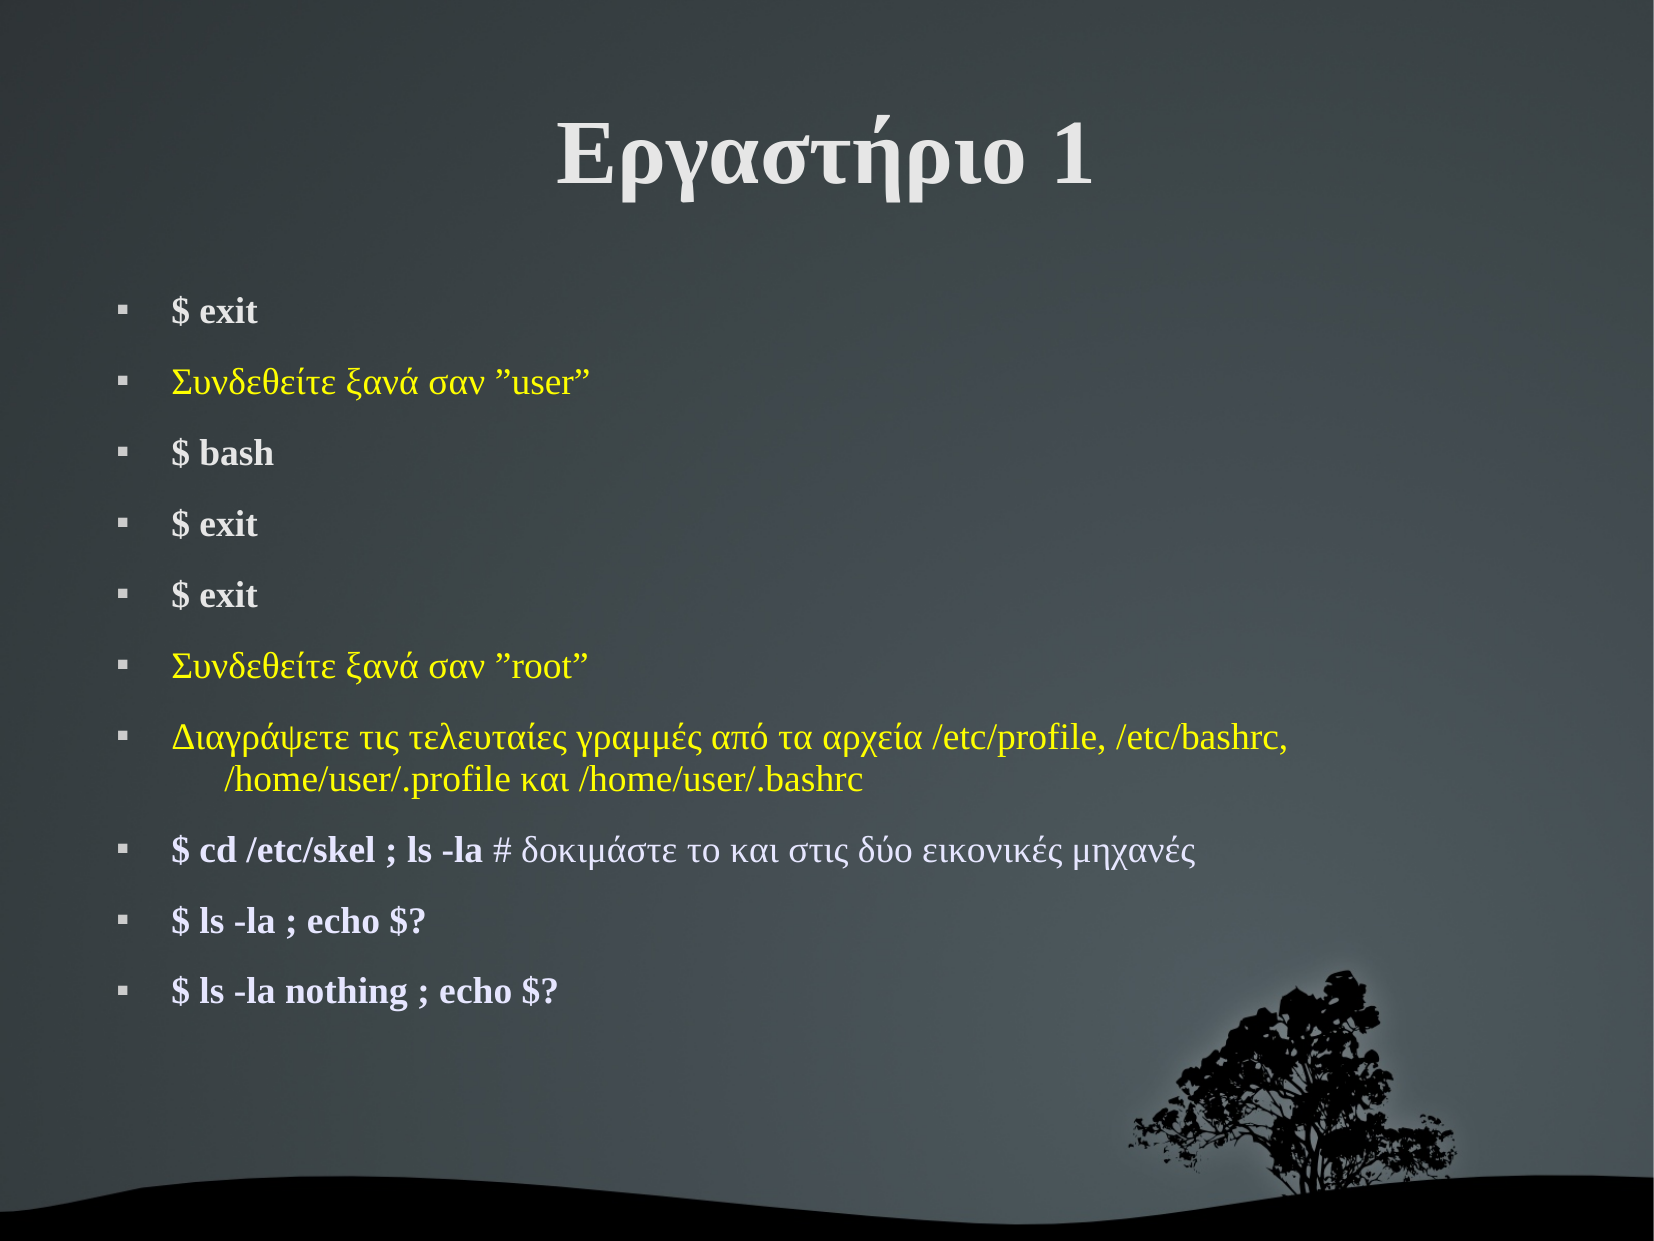

Εργαστήριο 1
# $ exit
Συνδεθείτε ξανά σαν ”user”
$ bash
$ exit
$ exit
Συνδεθείτε ξανά σαν ”root”
Διαγράψετε τις τελευταίες γραμμές από τα αρχεία /etc/profile, /etc/bashrc, /home/user/.profile και /home/user/.bashrc
$ cd /etc/skel ; ls -la # δοκιμάστε το και στις δύο εικονικές μηχανές
$ ls -la ; echo $?
$ ls -la nothing ; echo $?